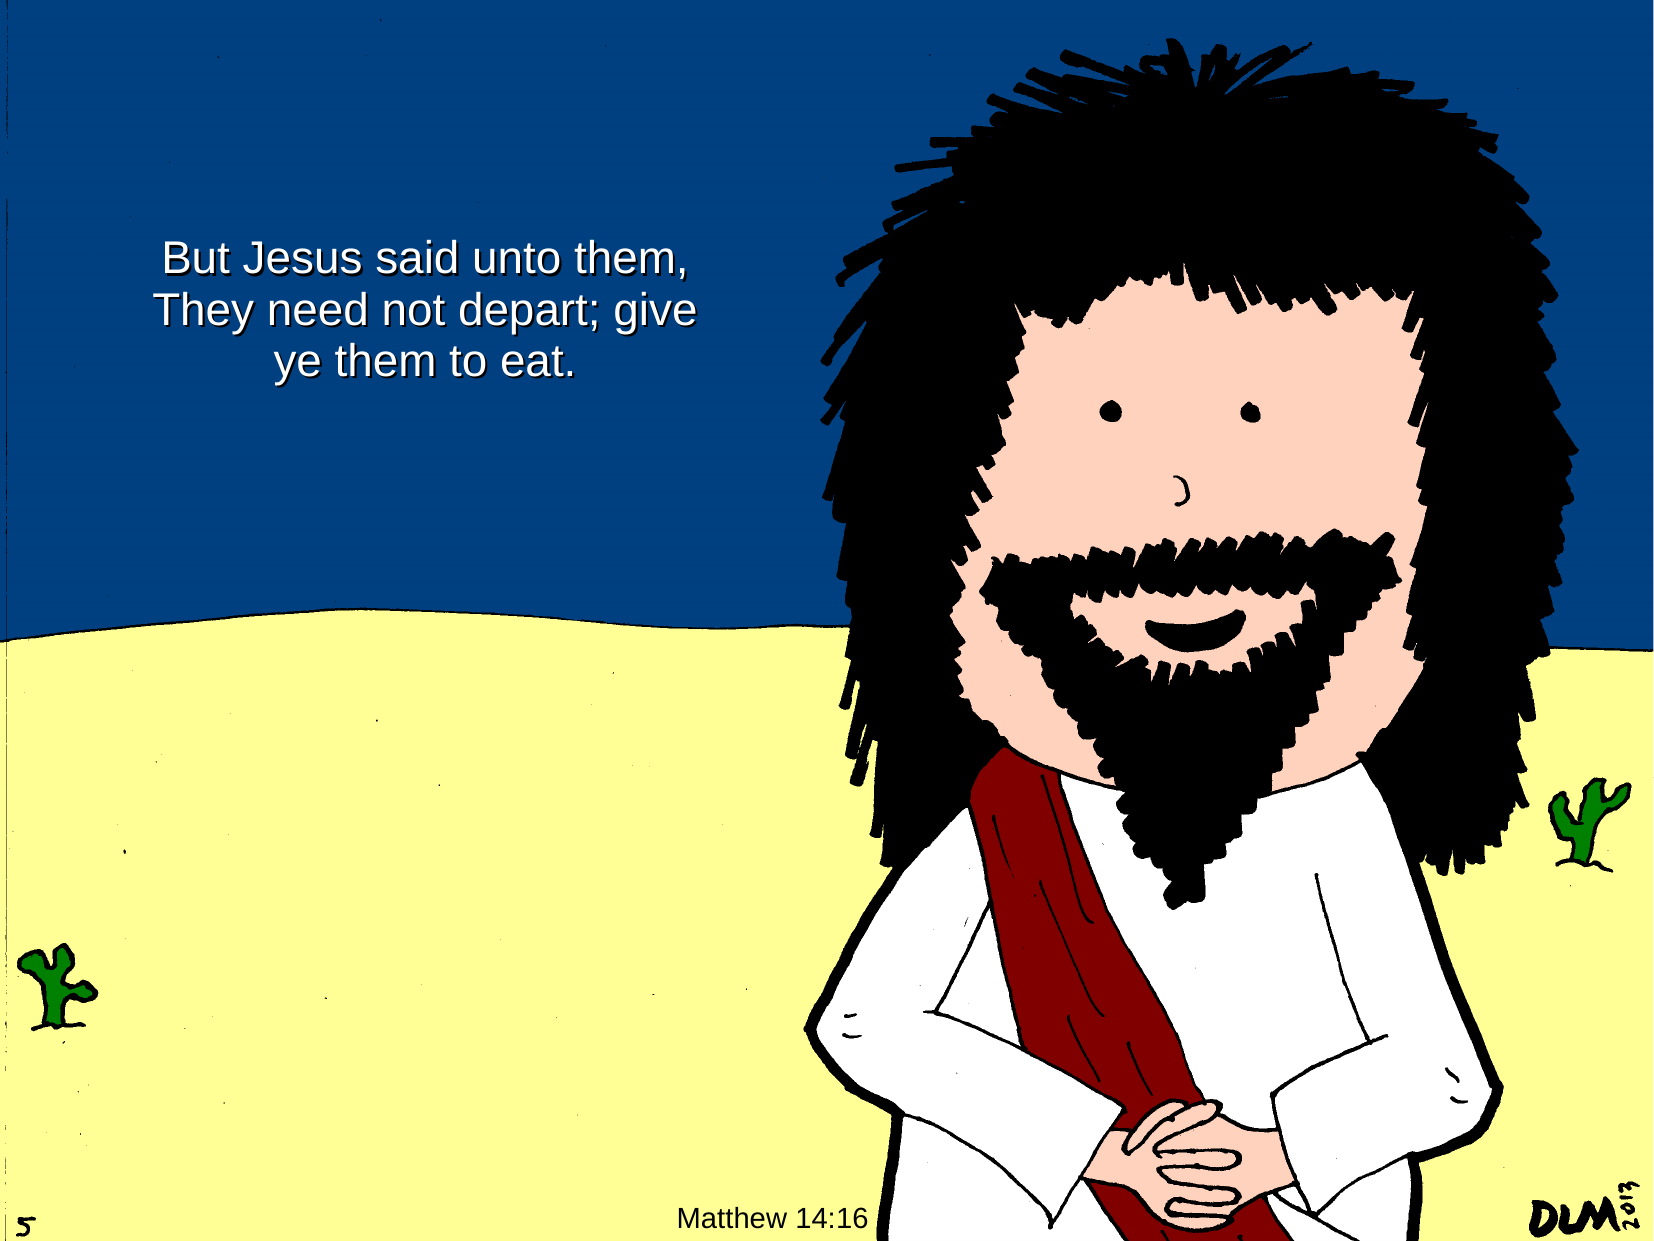

But Jesus said unto them, They need not depart; give ye them to eat.
Matthew 14:16